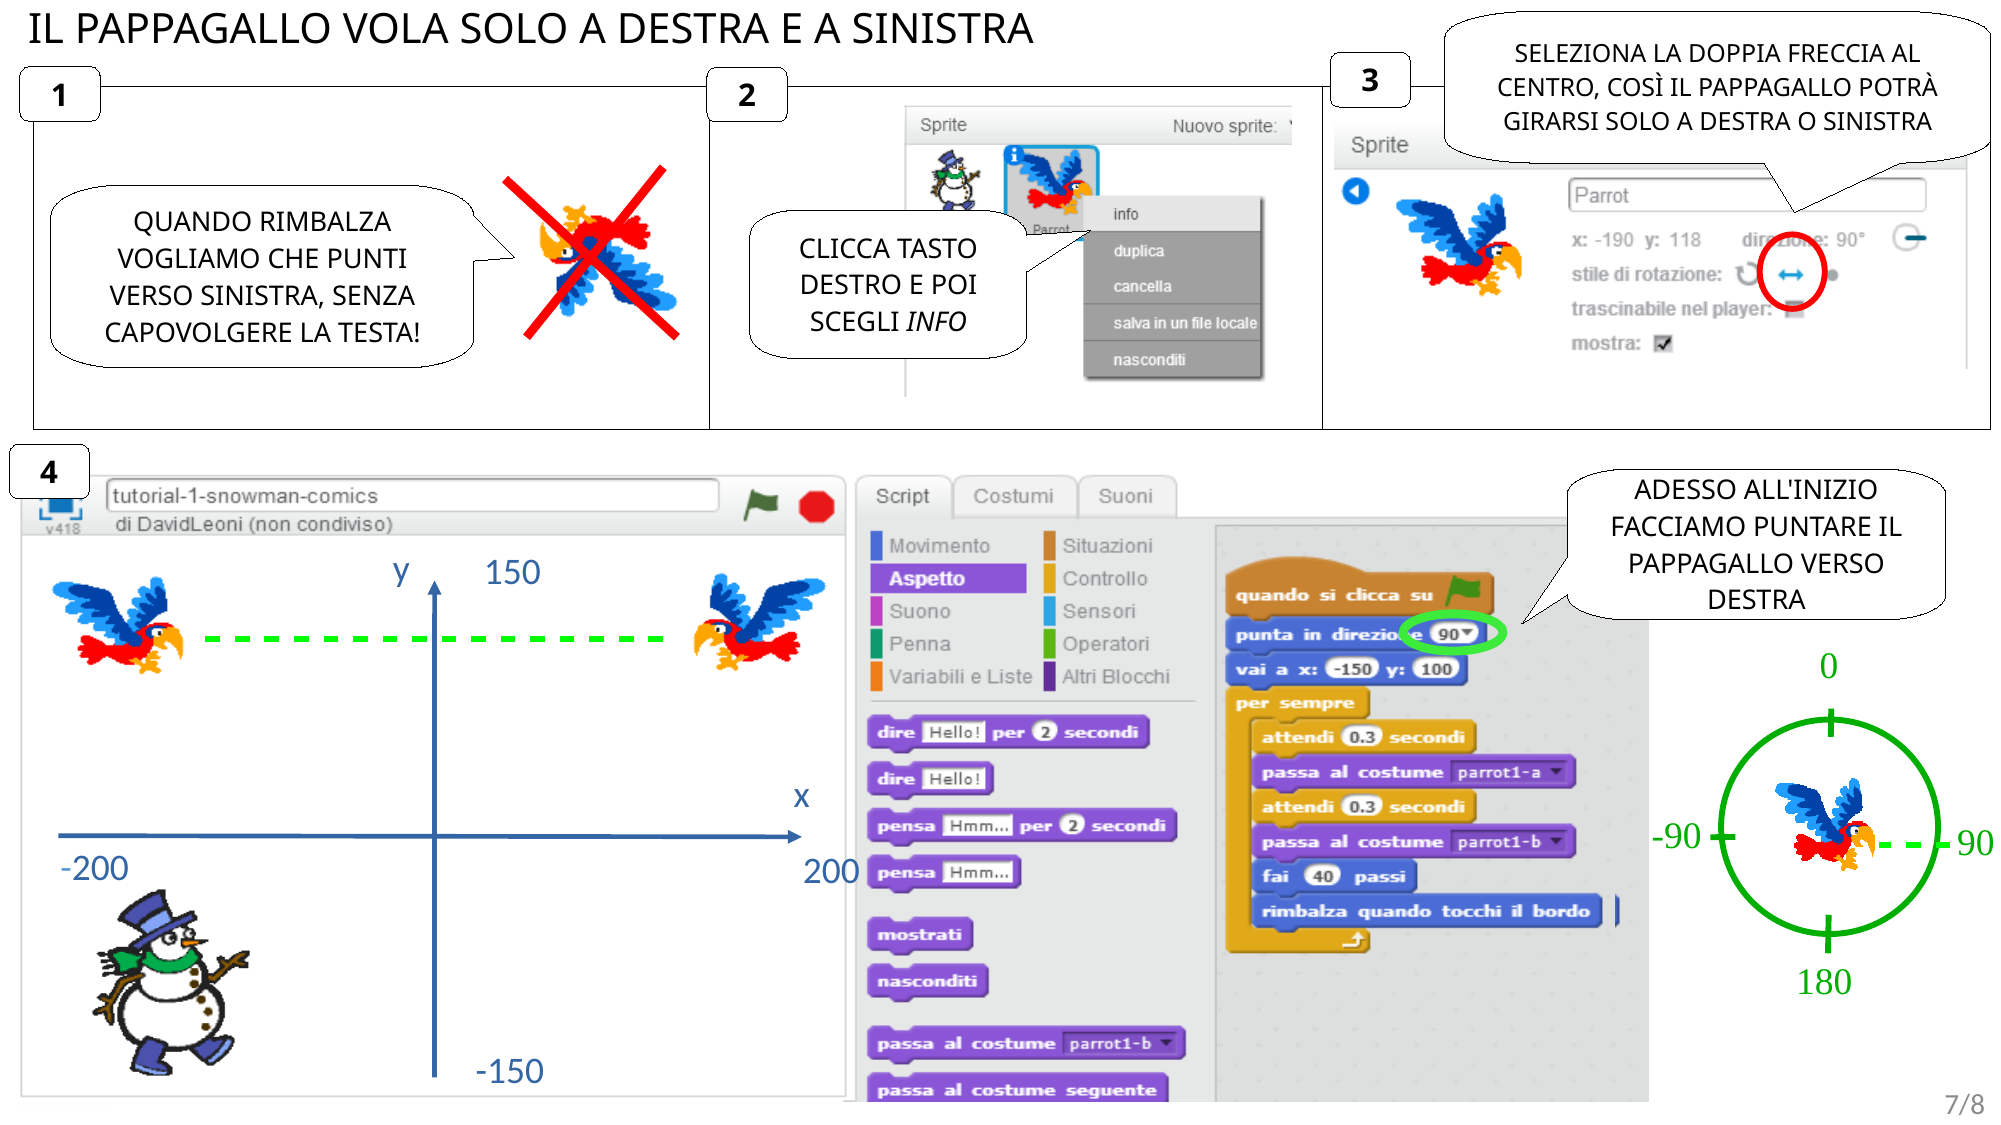

IL PAPPAGALLO VOLA SOLO A DESTRA E A SINISTRA
SELEZIONA LA DOPPIA FRECCIA AL CENTRO, COSÌ IL PAPPAGALLO POTRÀ GIRARSI SOLO A DESTRA O SINISTRA
3
1
2
QUANDO RIMBALZA VOGLIAMO CHE PUNTI VERSO SINISTRA, SENZA CAPOVOLGERE LA TESTA!
CLICCA TASTO DESTRO E POI SCEGLI INFO
4
y
150
x
-200
200
-150
ADESSO ALL'INIZIO FACCIAMO PUNTARE IL PAPPAGALLO VERSO DESTRA
0
-90
90
180